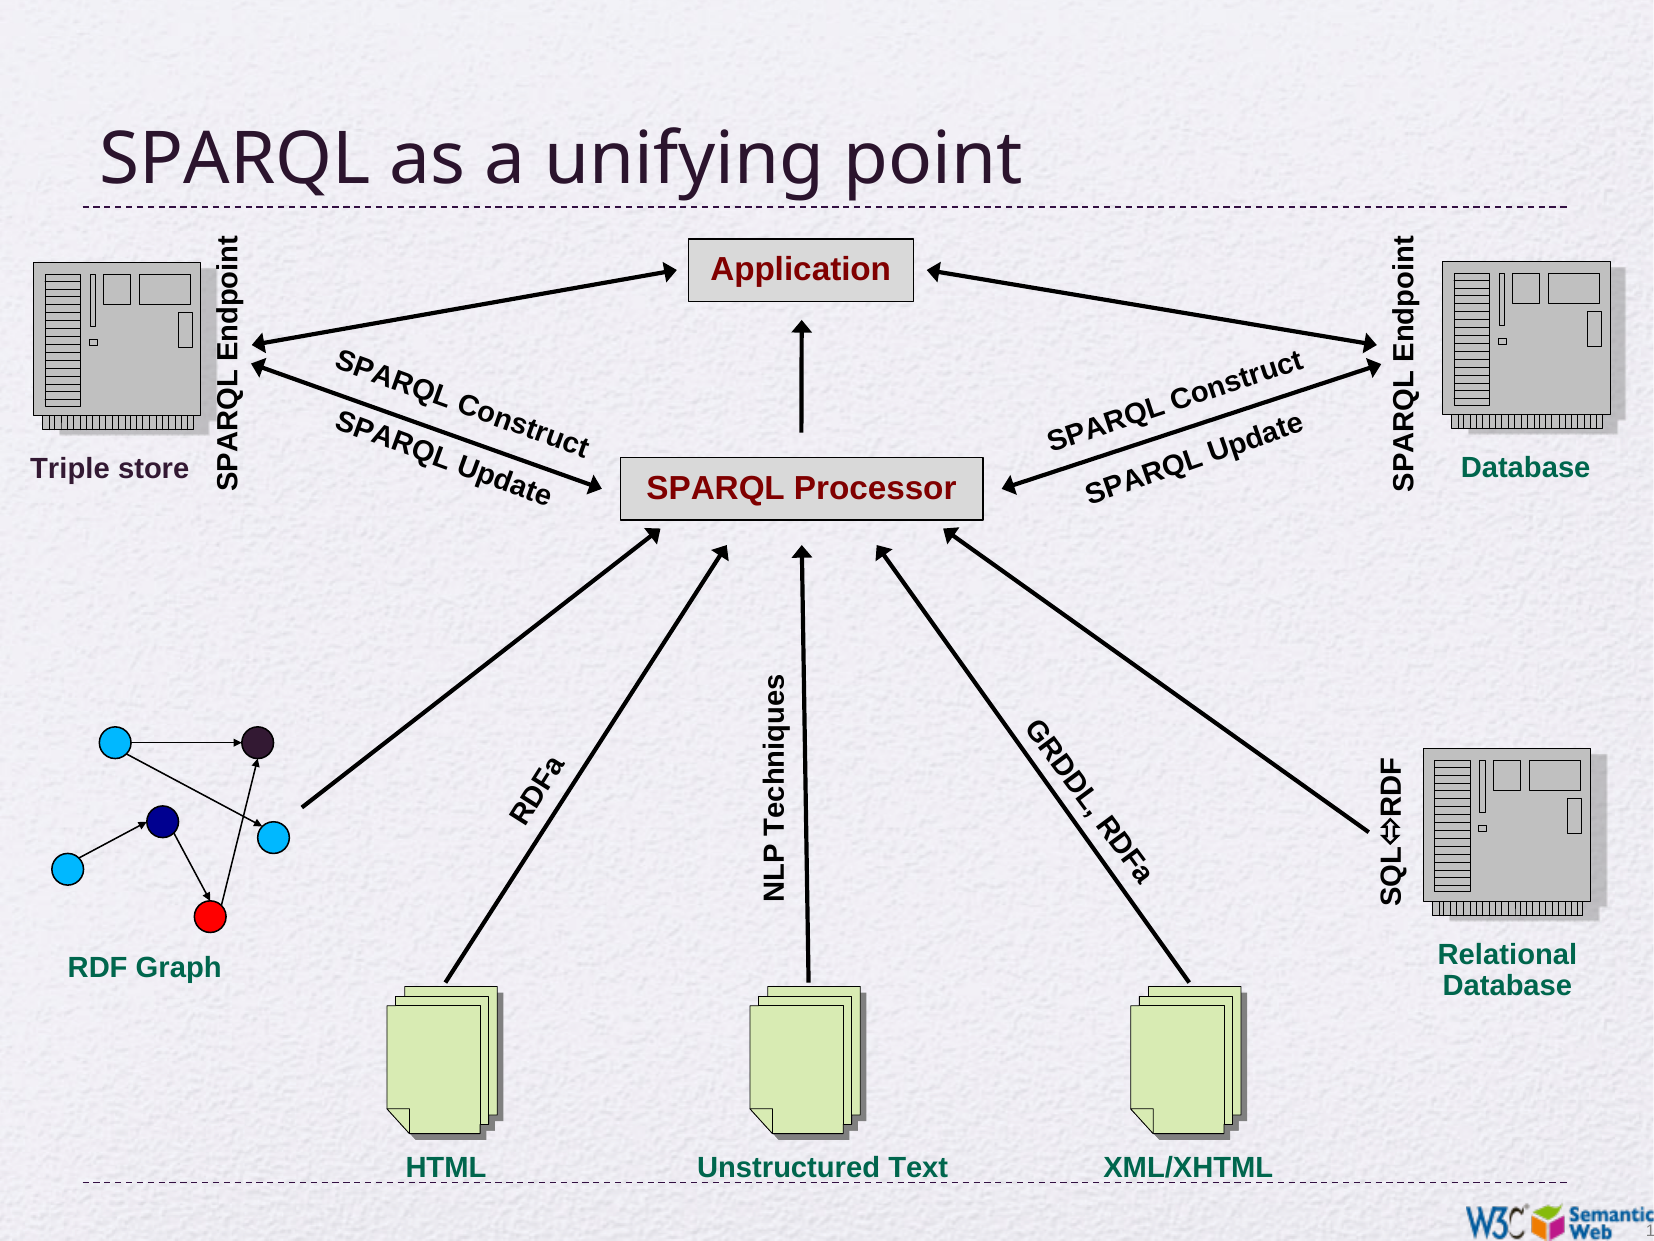

# SPARQL as a unifying point
Application
Triple store
SPARQL Endpoint
SPARQL Endpoint
Database
SPARQL Construct
SPARQL Construct
SPARQL Processor
SPARQL Update
SPARQL Update
SQLRDF
Relational
Database
NLP Techniques
RDFa
GRDDL, RDFa
RDF Graph
HTML
Unstructured Text
XML/XHTML